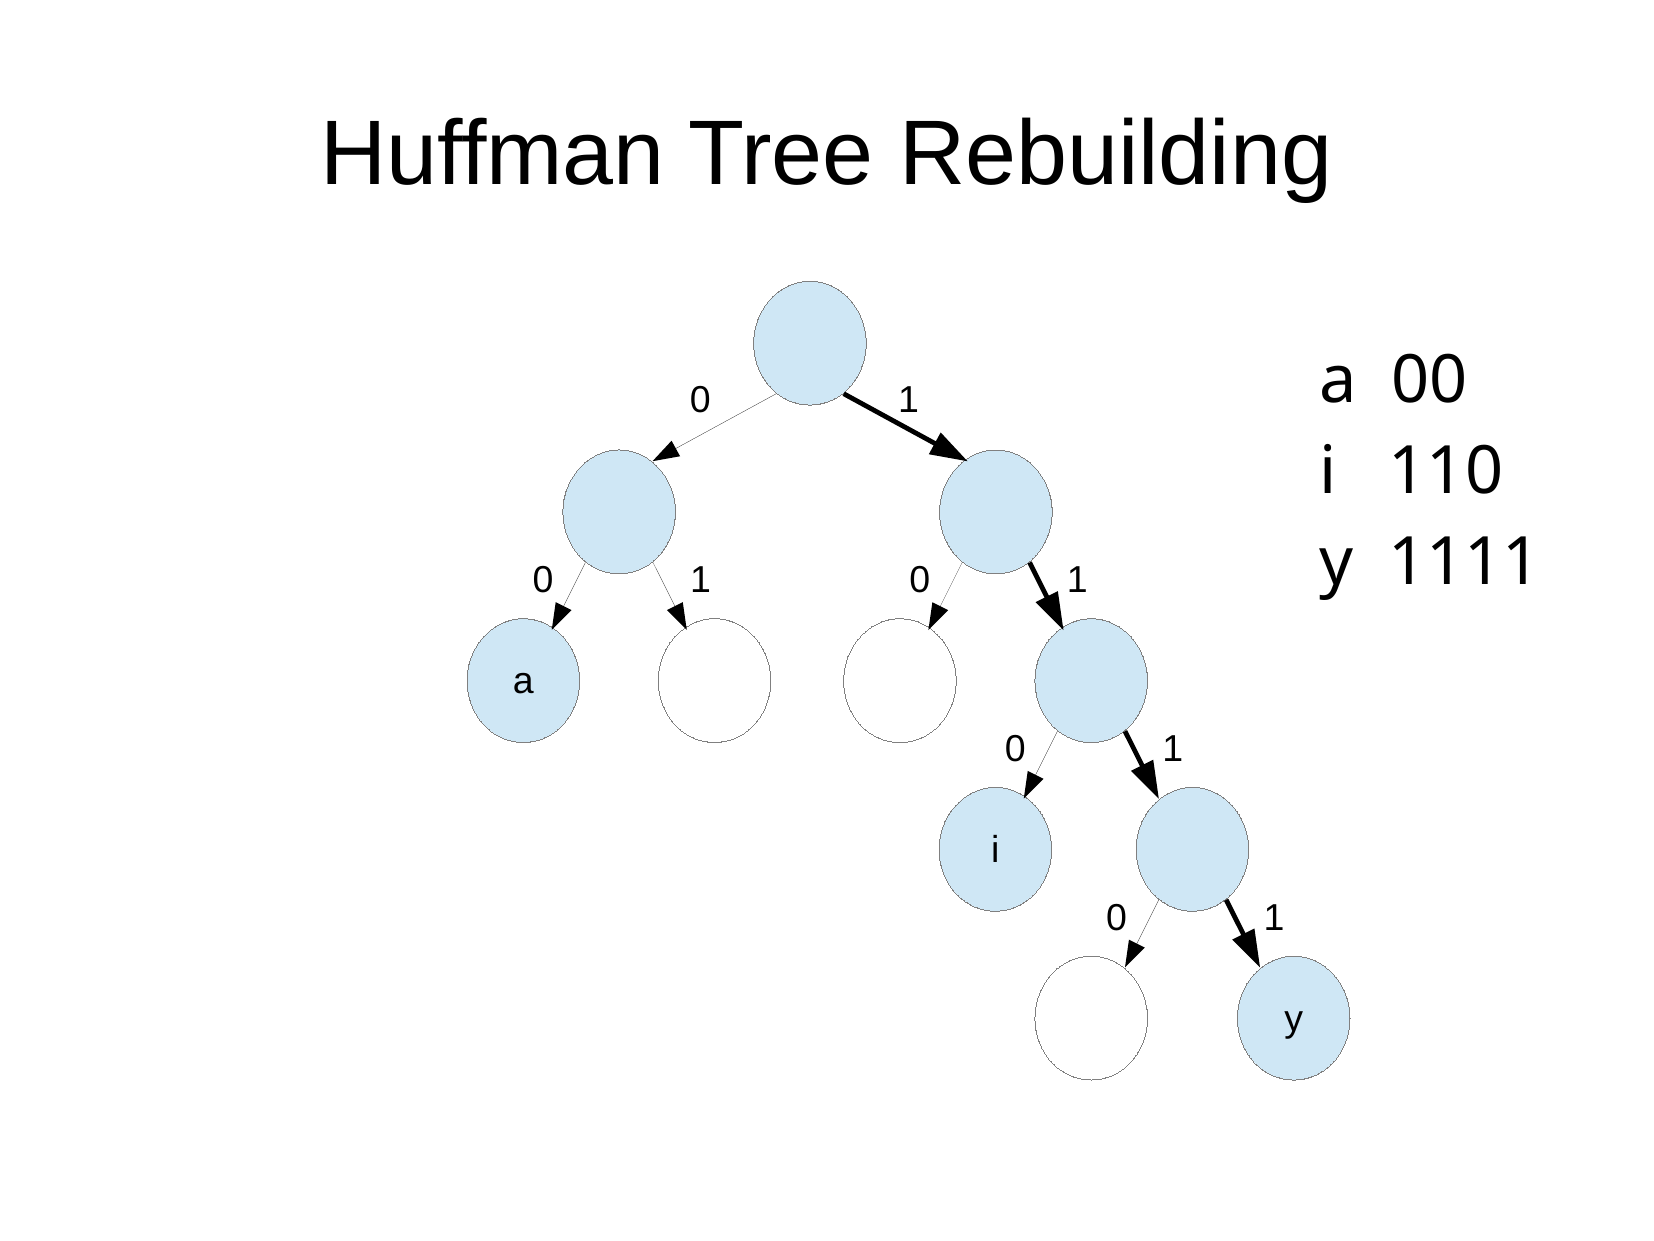

# Huffman Tree Rebuilding
a 00
i 110
y 1111
0
1
0
1
0
1
a
0
1
i
0
1
y